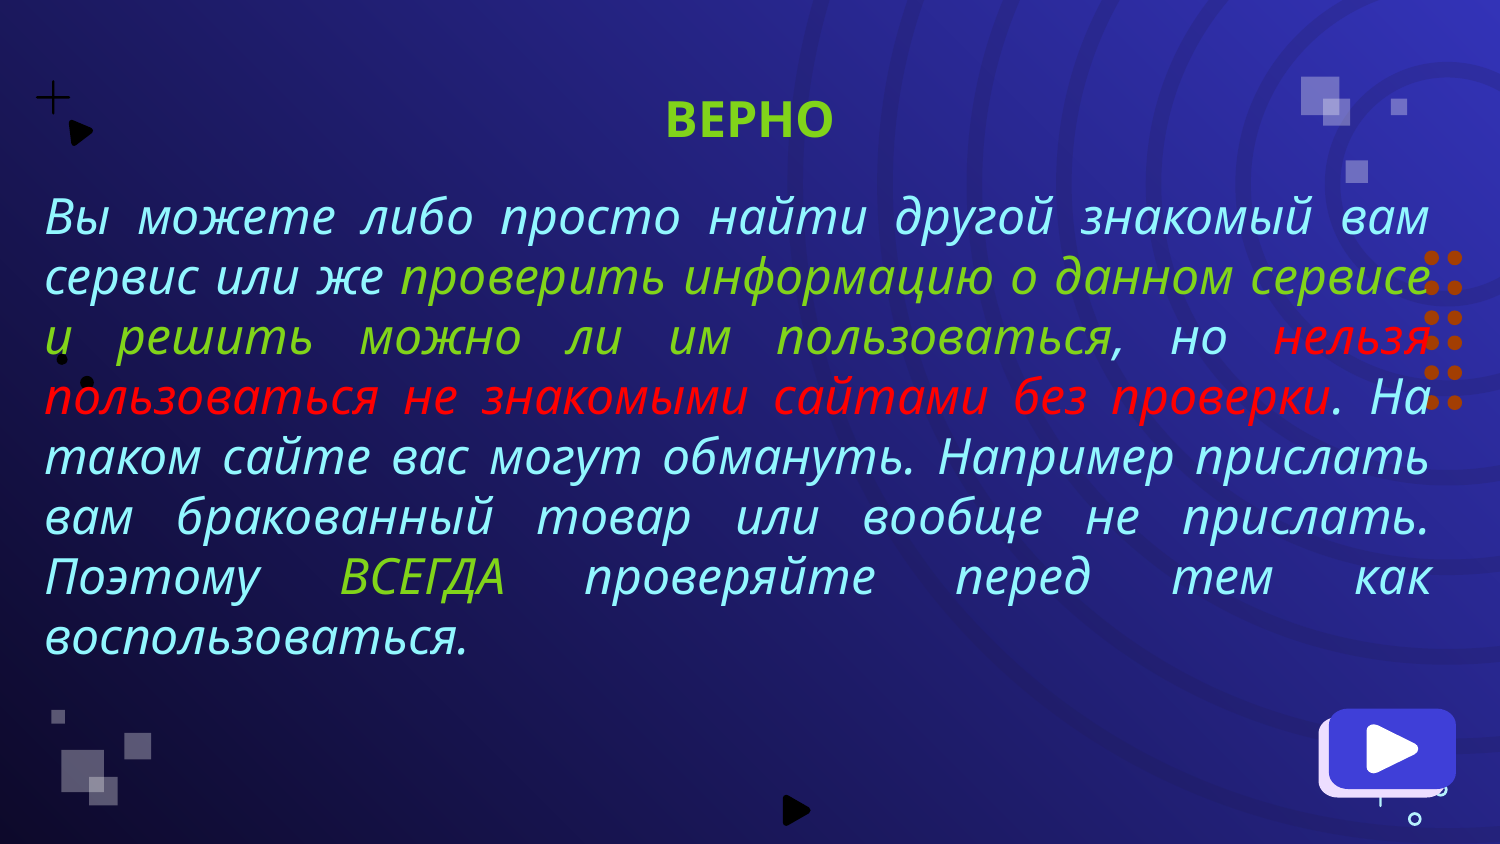

# ВЕРНО
Вы можете либо просто найти другой знакомый вам сервис или же проверить информацию о данном сервисе и решить можно ли им пользоваться, но нельзя пользоваться не знакомыми сайтами без проверки. На таком сайте вас могут обмануть. Например прислать вам бракованный товар или вообще не прислать. Поэтому ВСЕГДА проверяйте перед тем как воспользоваться.